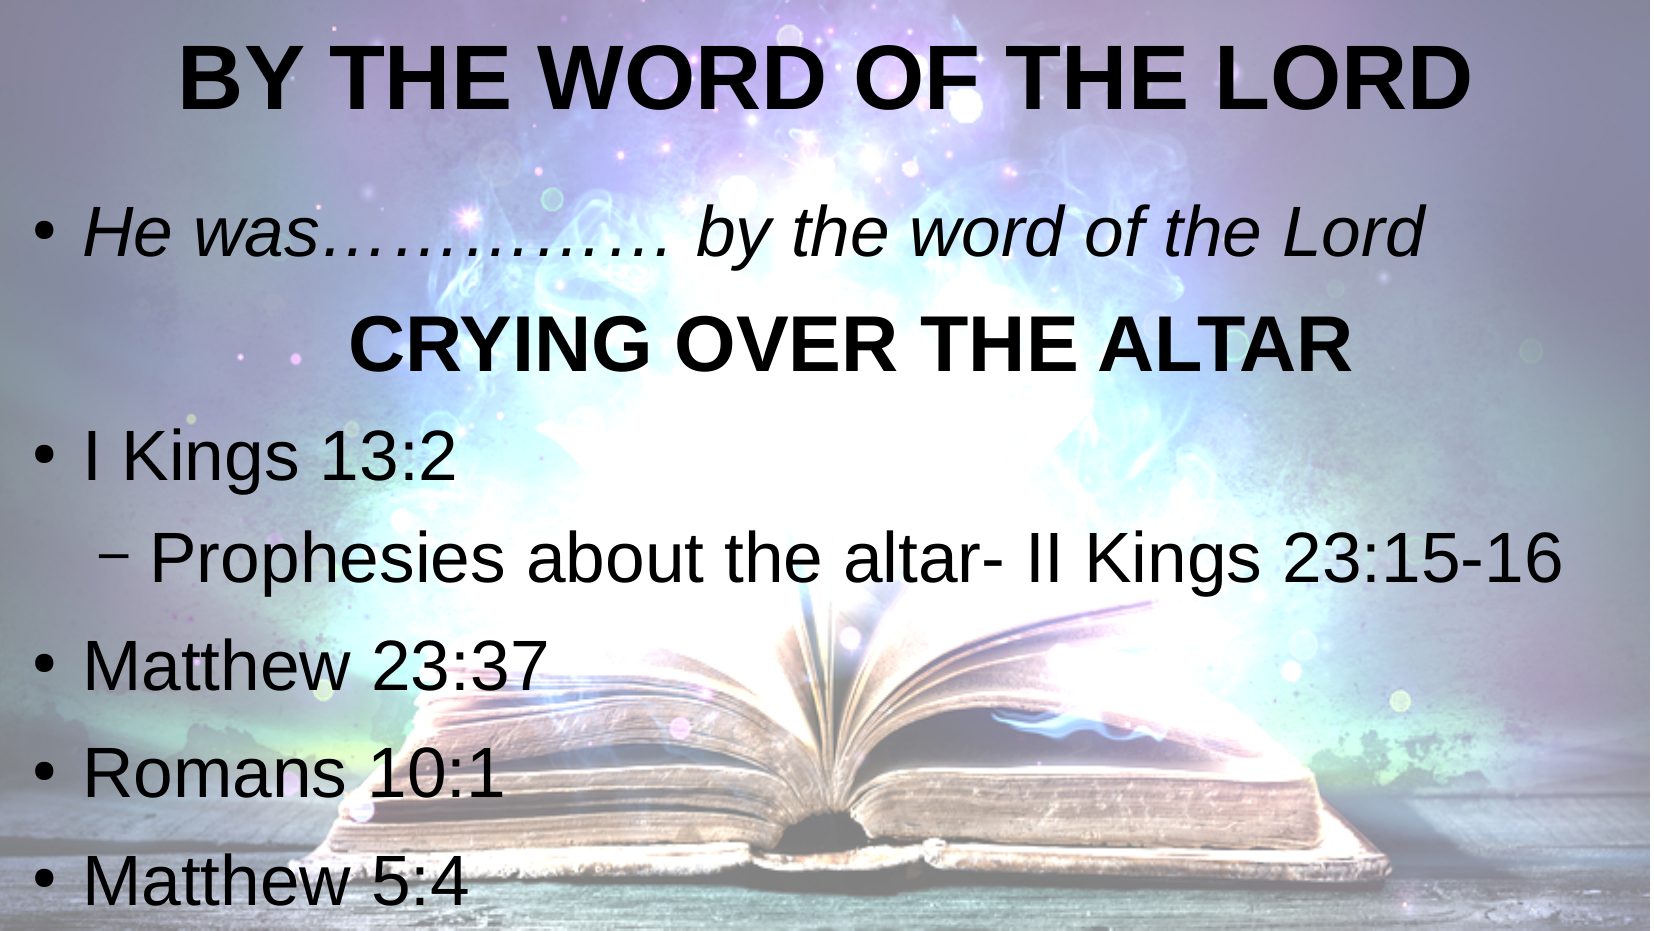

# BY THE WORD OF THE LORD
He was…………… by the word of the Lord
CRYING OVER THE ALTAR
I Kings 13:2
Prophesies about the altar- II Kings 23:15-16
Matthew 23:37
Romans 10:1
Matthew 5:4